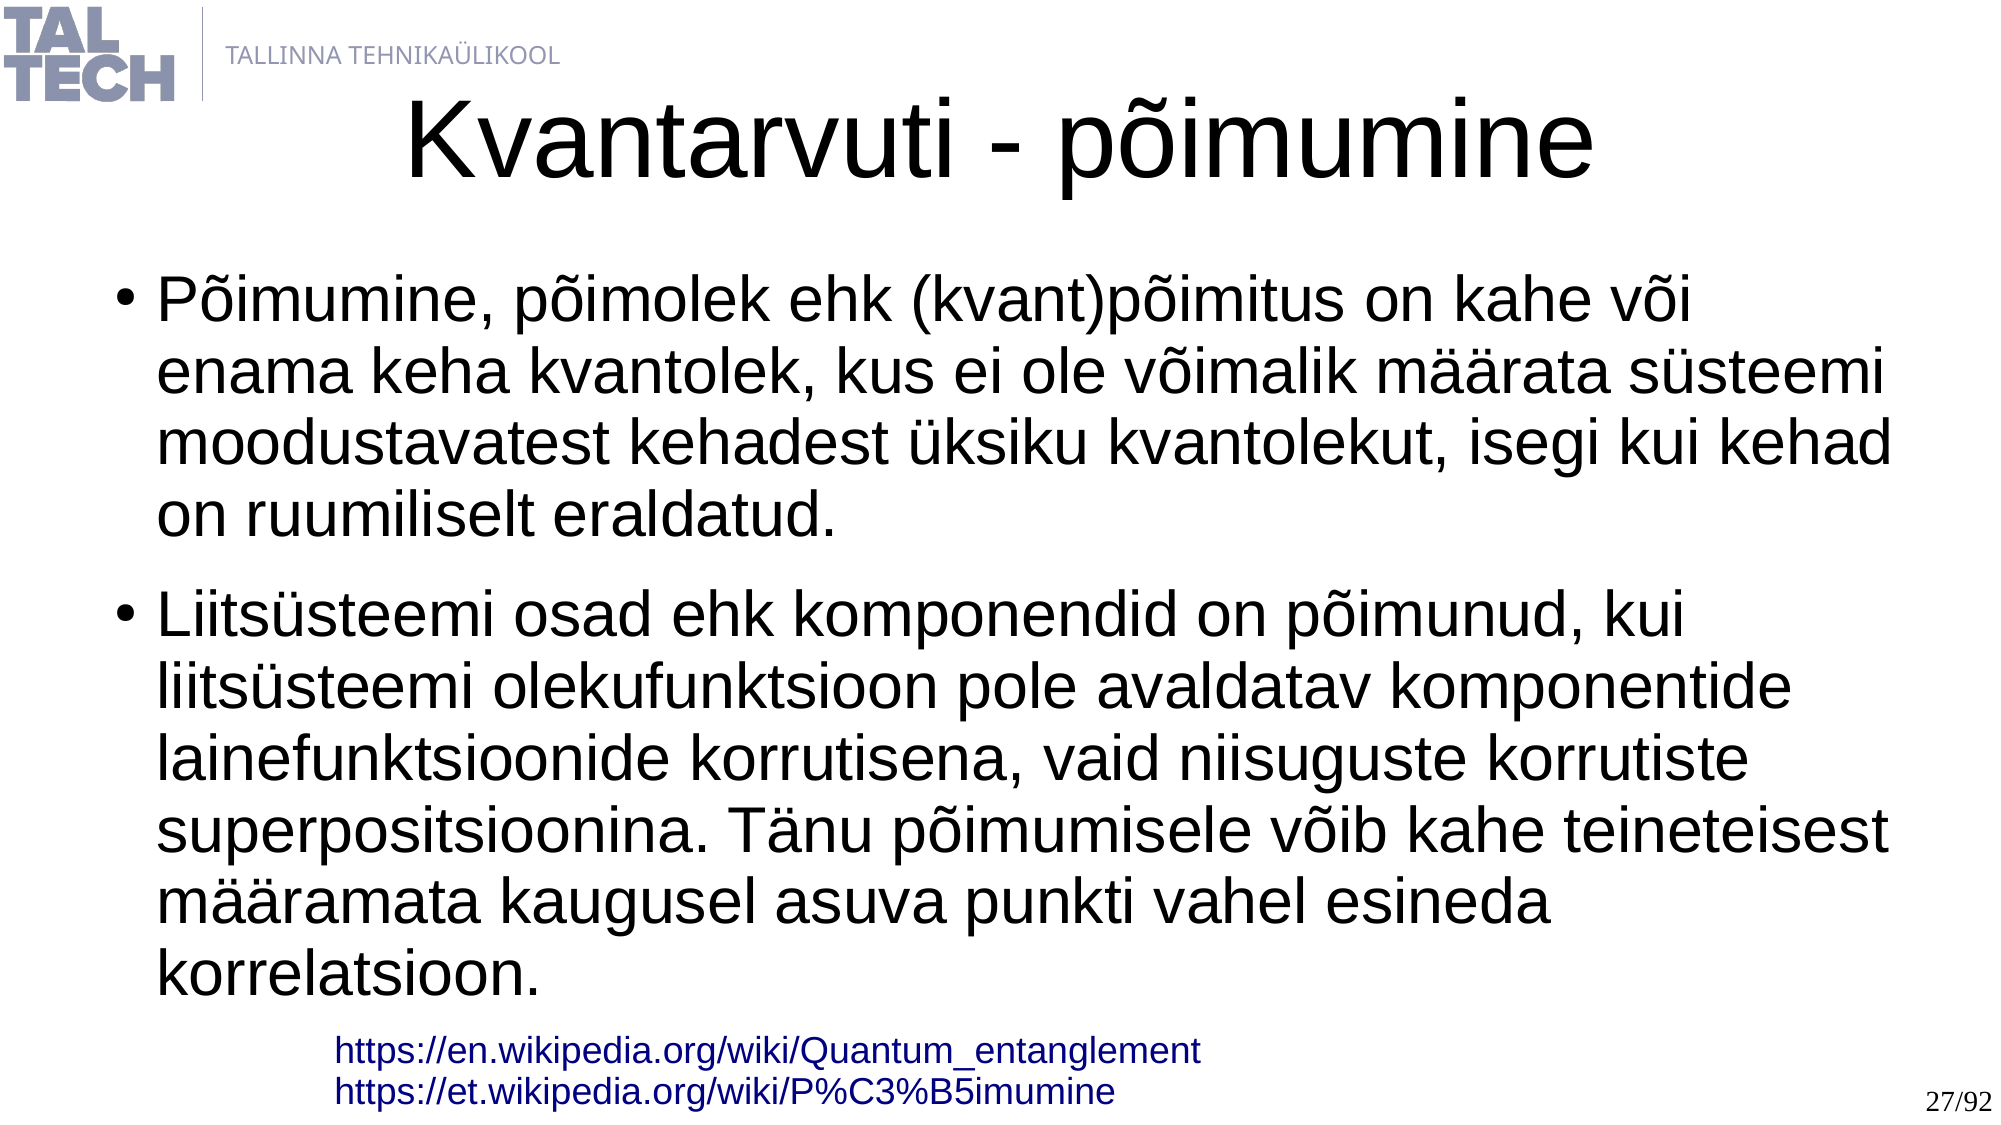

# Kvantarvuti - põimumine
Põimumine, põimolek ehk (kvant)põimitus on kahe või enama keha kvantolek, kus ei ole võimalik määrata süsteemi moodustavatest kehadest üksiku kvantolekut, isegi kui kehad on ruumiliselt eraldatud.
Liitsüsteemi osad ehk komponendid on põimunud, kui liitsüsteemi olekufunktsioon pole avaldatav komponentide lainefunktsioonide korrutisena, vaid niisuguste korrutiste superpositsioonina. Tänu põimumisele võib kahe teineteisest määramata kaugusel asuva punkti vahel esineda korrelatsioon.
https://en.wikipedia.org/wiki/Quantum_entanglement
https://et.wikipedia.org/wiki/P%C3%B5imumine
27